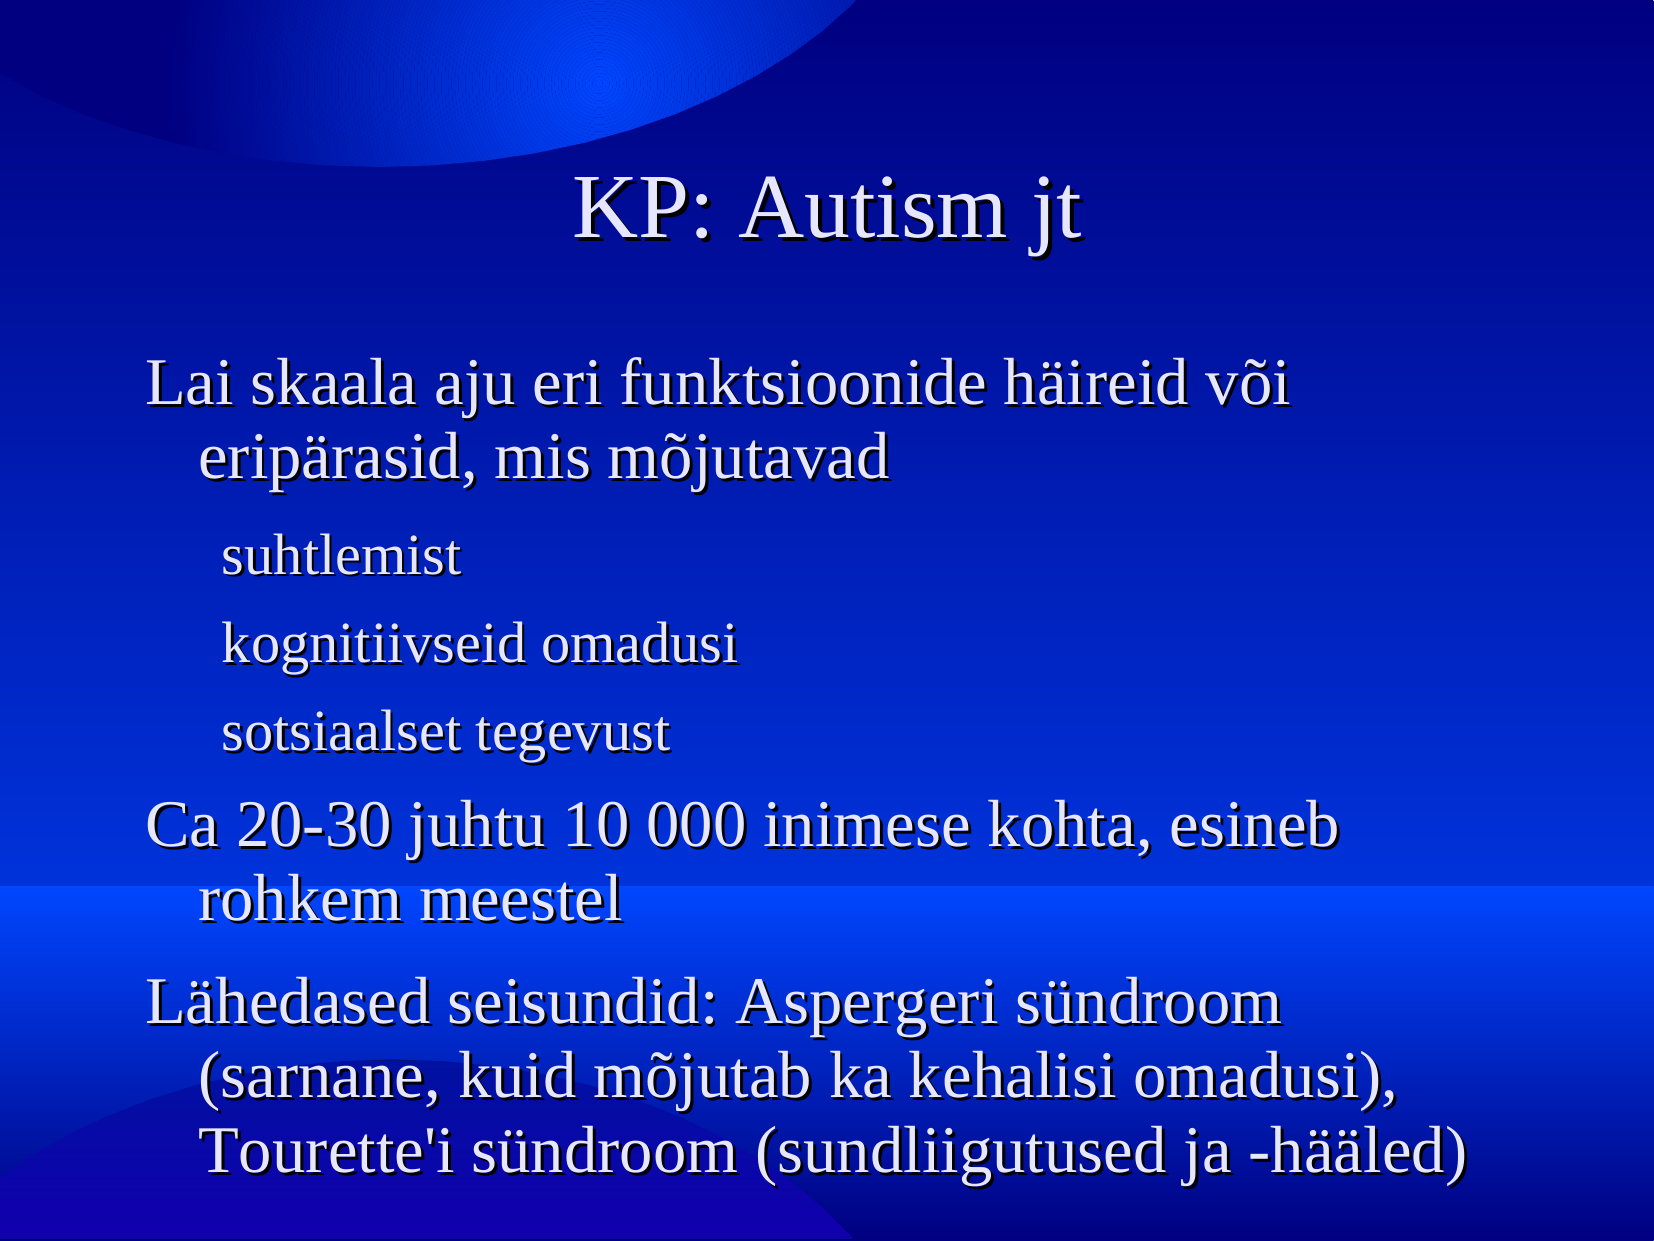

# KP: Autism jt
Lai skaala aju eri funktsioonide häireid või eripärasid, mis mõjutavad
suhtlemist
kognitiivseid omadusi
sotsiaalset tegevust
Ca 20-30 juhtu 10 000 inimese kohta, esineb rohkem meestel
Lähedased seisundid: Aspergeri sündroom (sarnane, kuid mõjutab ka kehalisi omadusi), Tourette'i sündroom (sundliigutused ja -hääled)